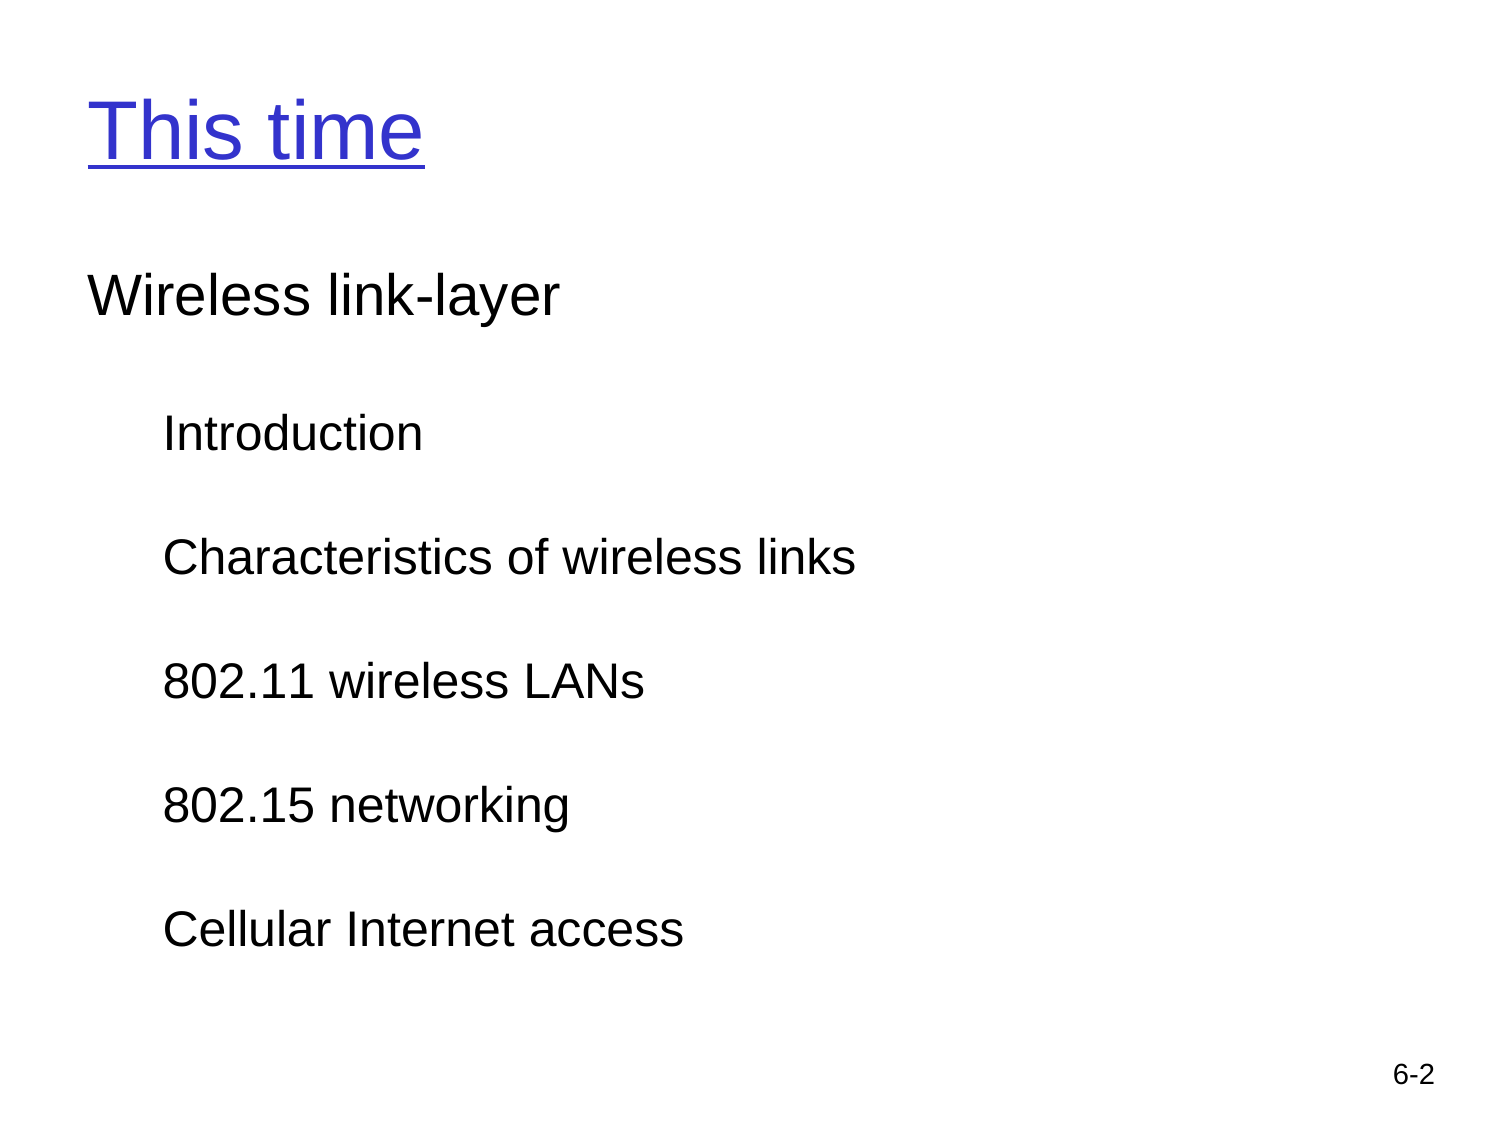

# This time
Wireless link-layer
Introduction
Characteristics of wireless links
802.11 wireless LANs
802.15 networking
Cellular Internet access
2